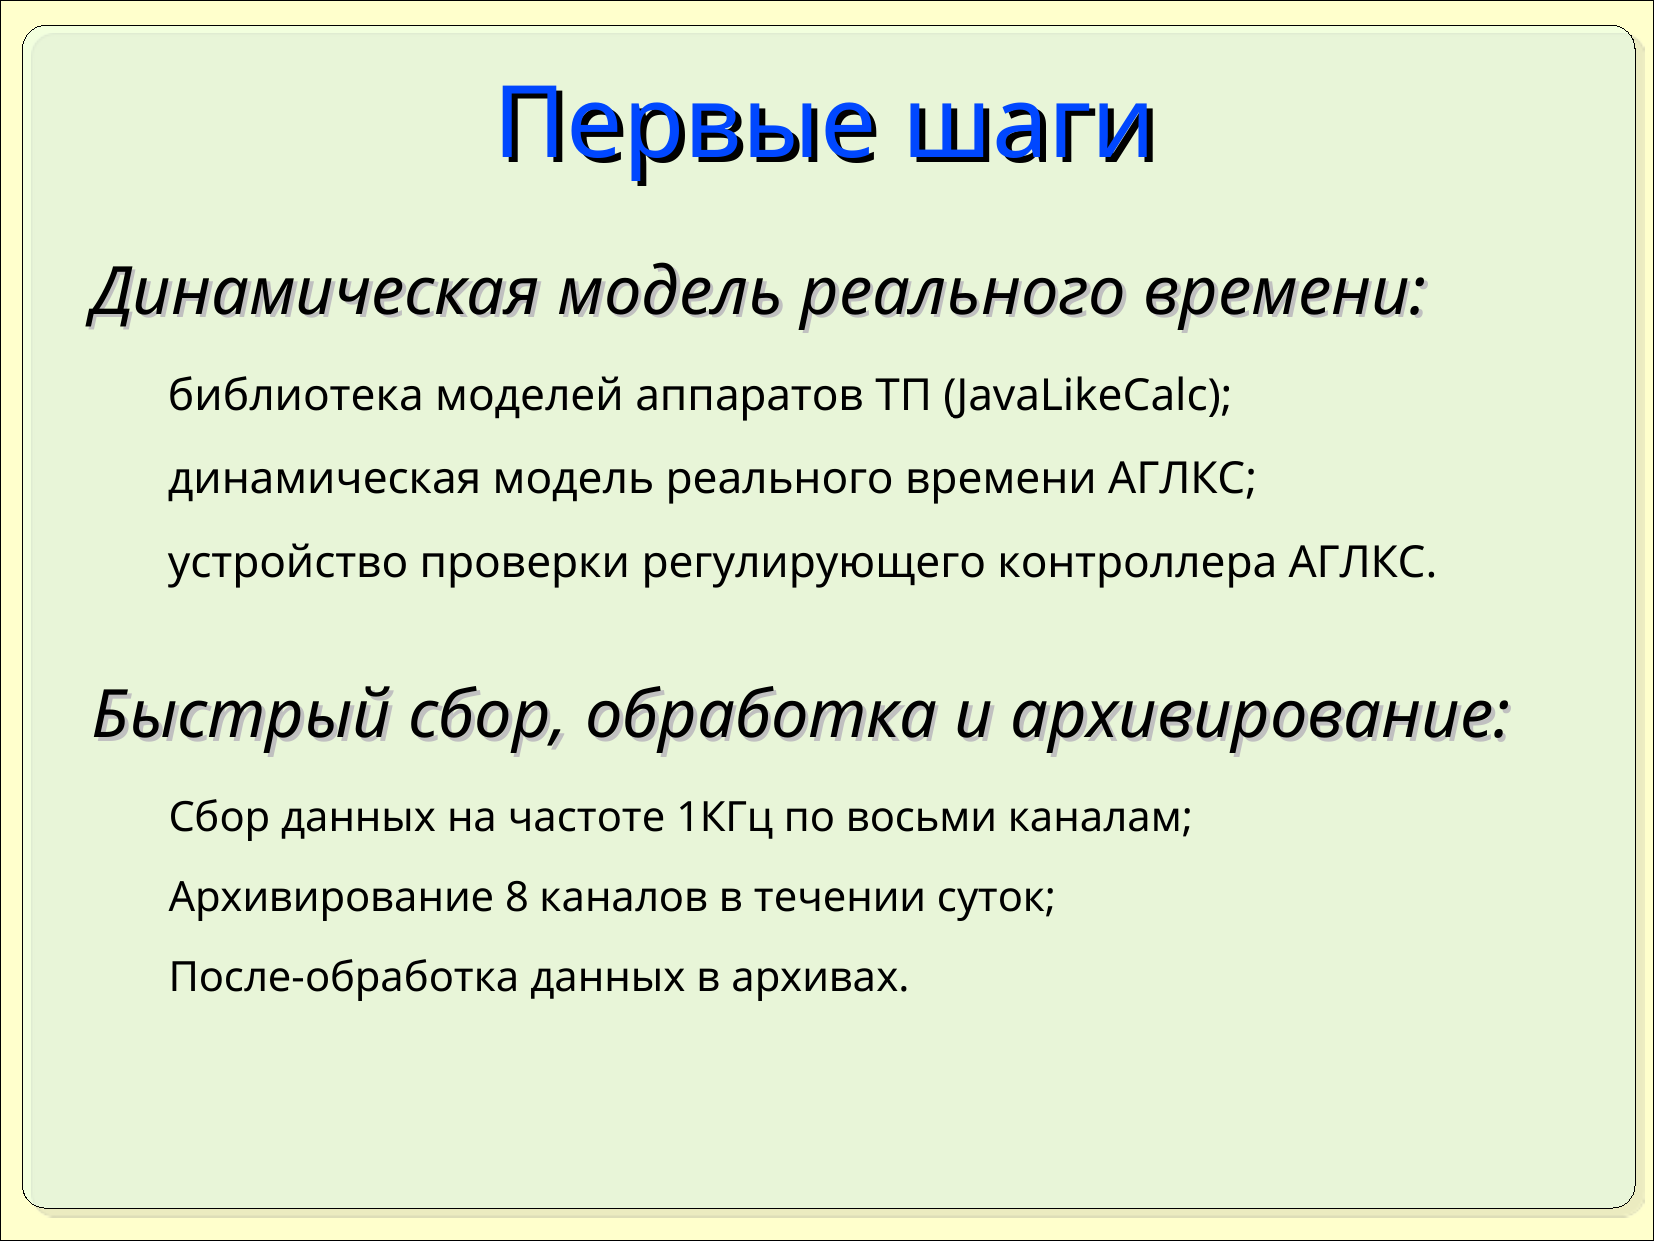

# Первые шаги
Динамическая модель реального времени:
библиотека моделей аппаратов ТП (JavaLikeCalc);
динамическая модель реального времени АГЛКС;
устройство проверки регулирующего контроллера АГЛКС.
Быстрый сбор, обработка и архивирование:
Сбор данных на частоте 1КГц по восьми каналам;
Архивирование 8 каналов в течении суток;
После-обработка данных в архивах.